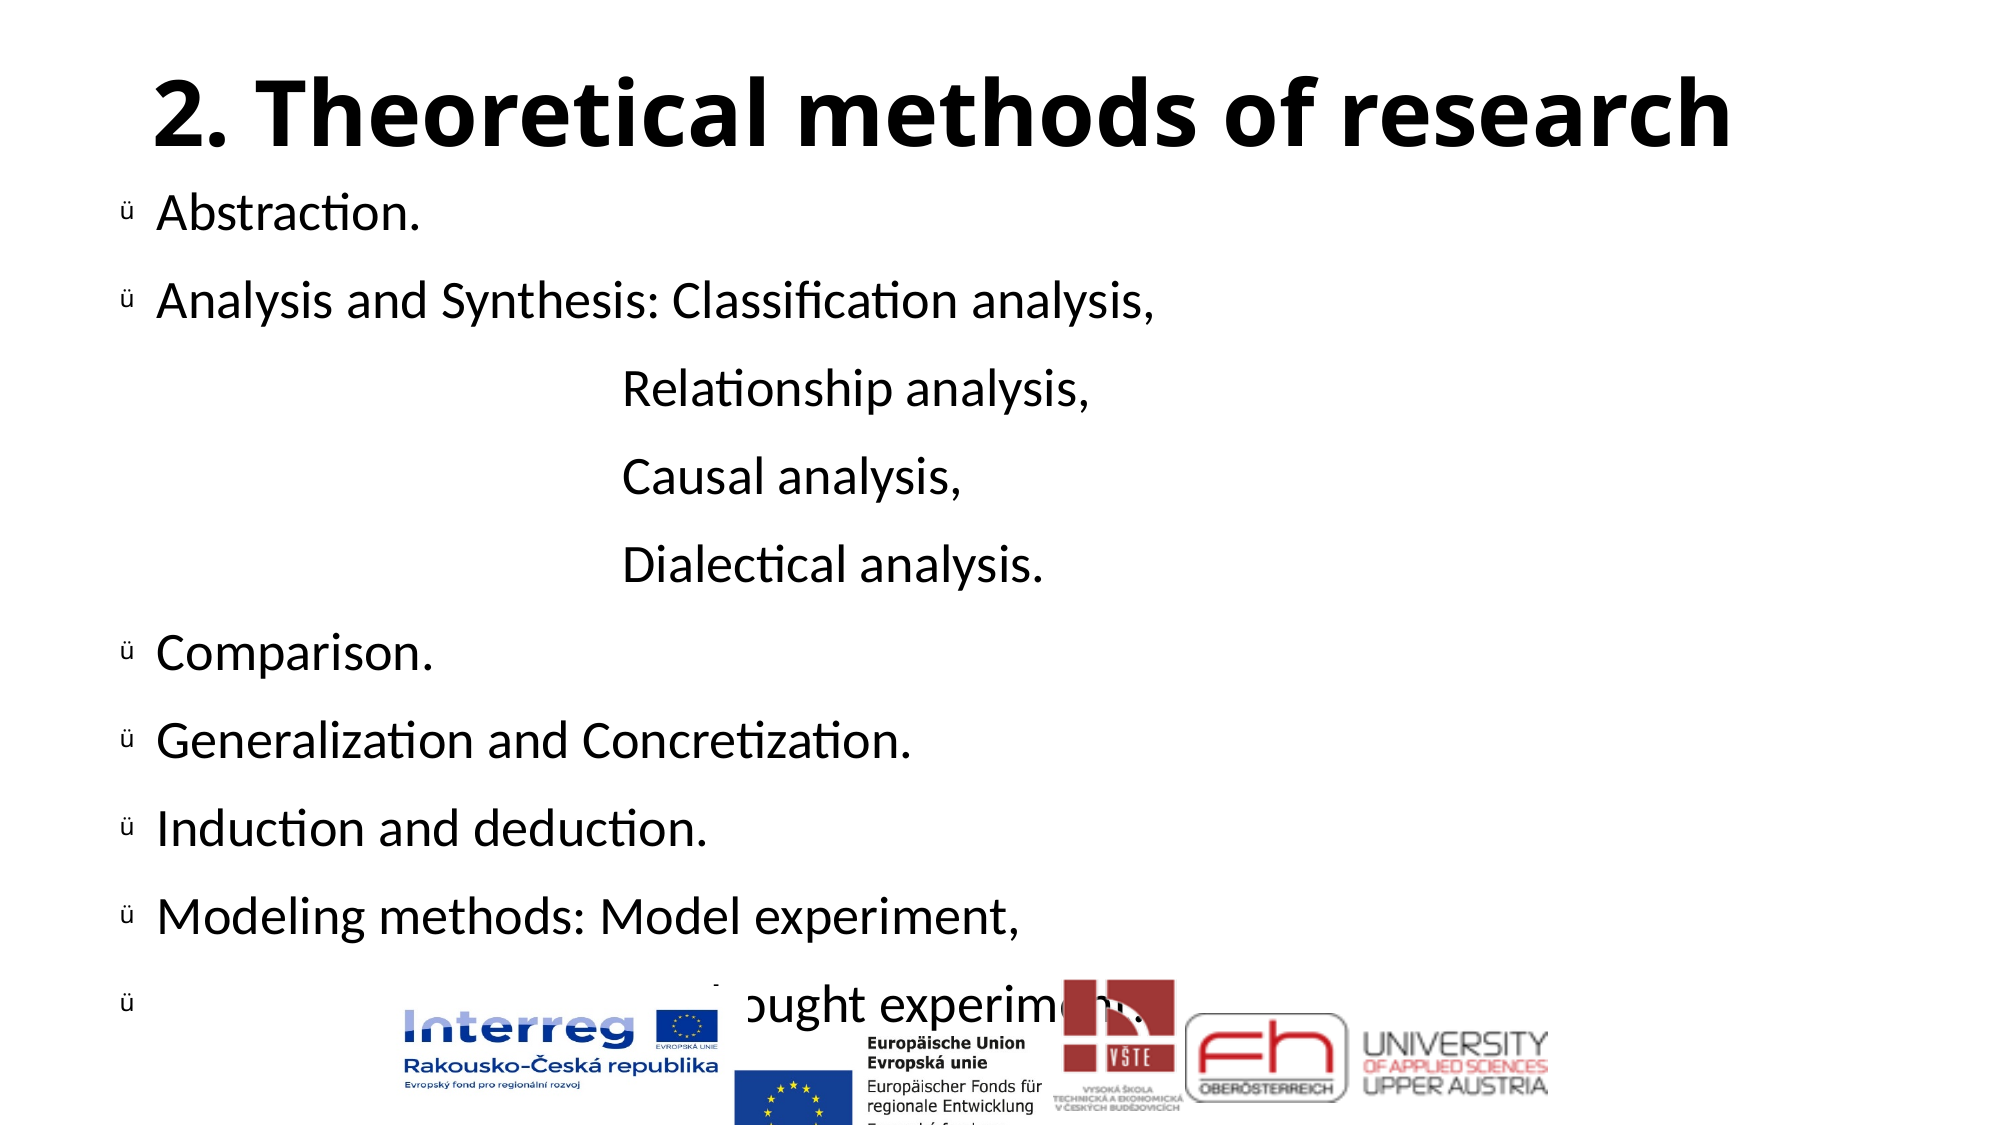

# 2. Theoretical methods of research
Abstraction.
Analysis and Synthesis: Classification analysis,
                                      Relationship analysis,
                                      Causal analysis,
                                      Dialectical analysis.
Comparison.
Generalization and Concretization.
Induction and deduction.
Modeling methods: Model experiment,
                                           Thought experiment.
Methods of formalization.
3. Historical-comparative methods